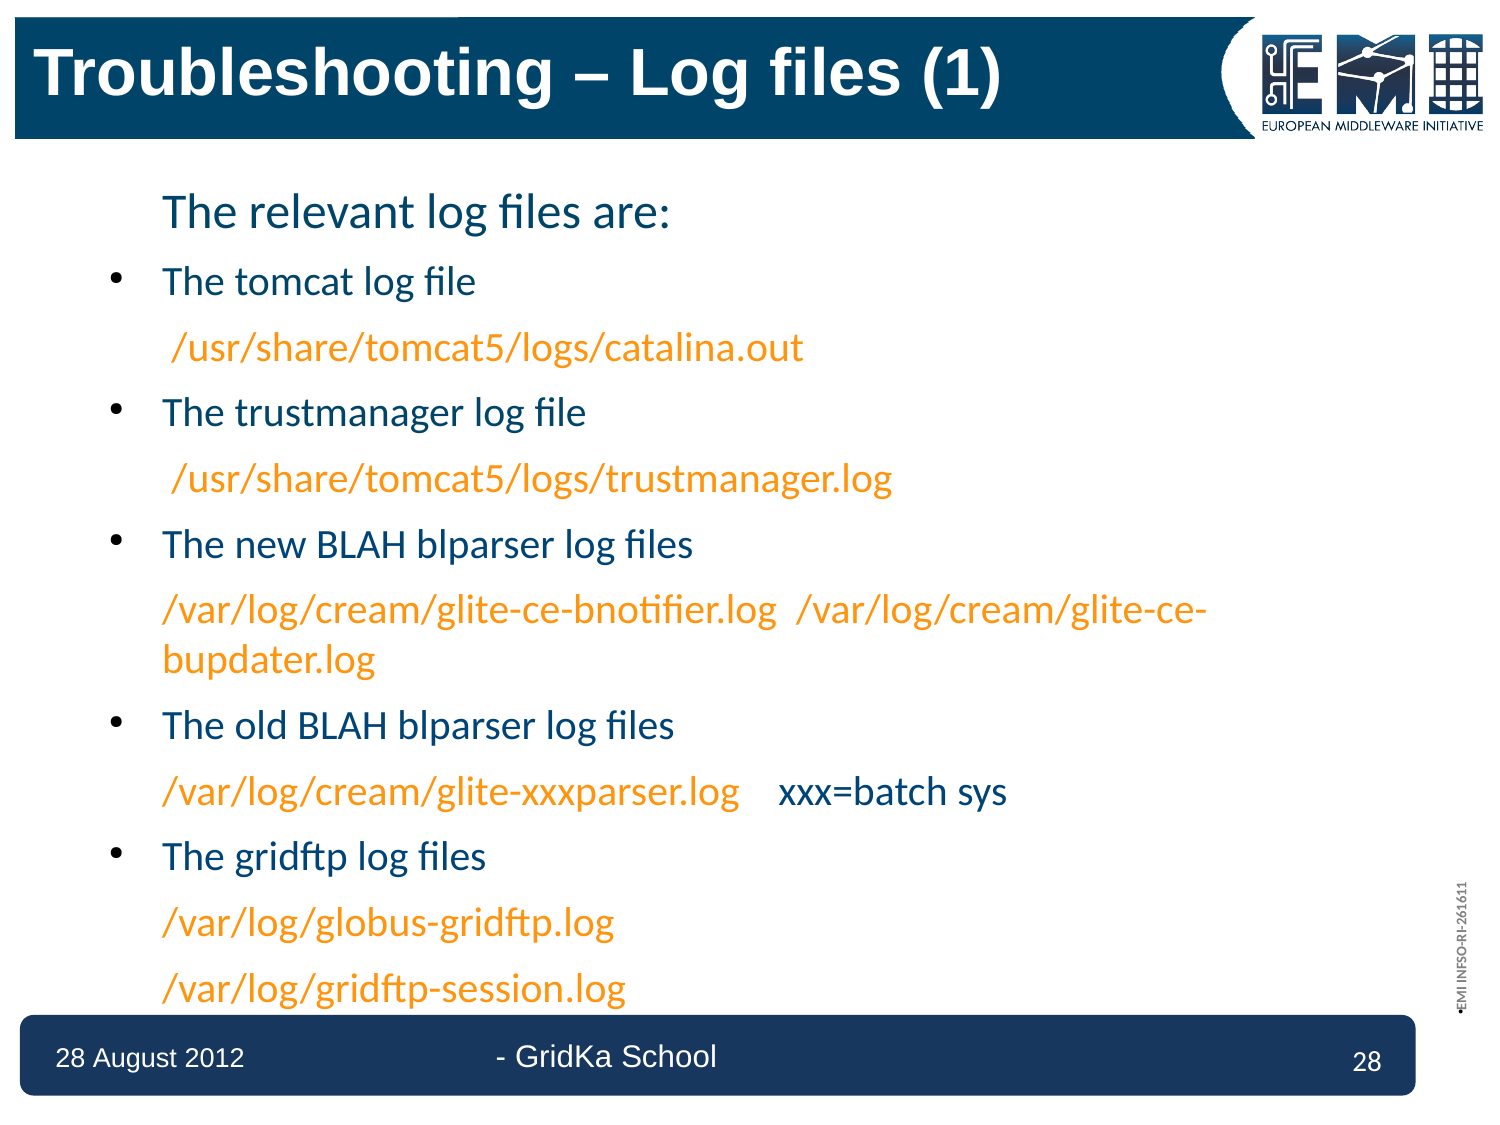

Troubleshooting – Log files (1)
# The relevant log files are:
The tomcat log file
 /usr/share/tomcat5/logs/catalina.out
The trustmanager log file
 /usr/share/tomcat5/logs/trustmanager.log
The new BLAH blparser log files
/var/log/cream/glite-ce-bnotifier.log /var/log/cream/glite-ce-bupdater.log
The old BLAH blparser log files
/var/log/cream/glite-xxxparser.log xxx=batch sys
The gridftp log files
/var/log/globus-gridftp.log
/var/log/gridftp-session.log
GridKa School
28